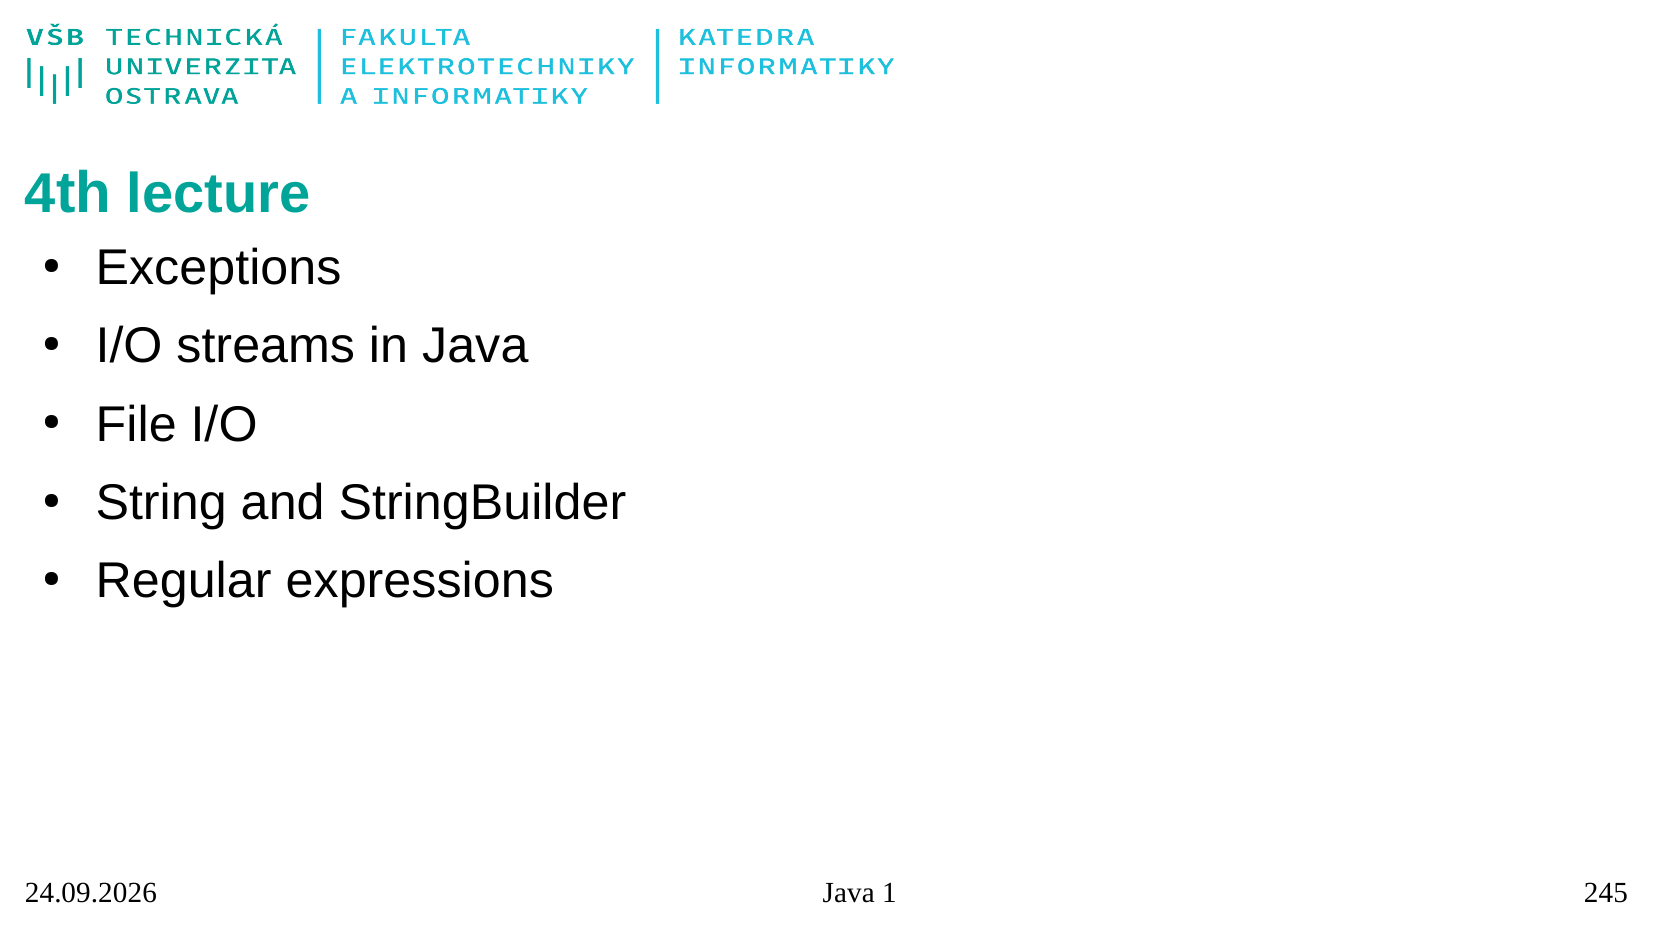

# 4th lecture
Exceptions
I/O streams in Java
File I/O
String and StringBuilder
Regular expressions
Java 1
245